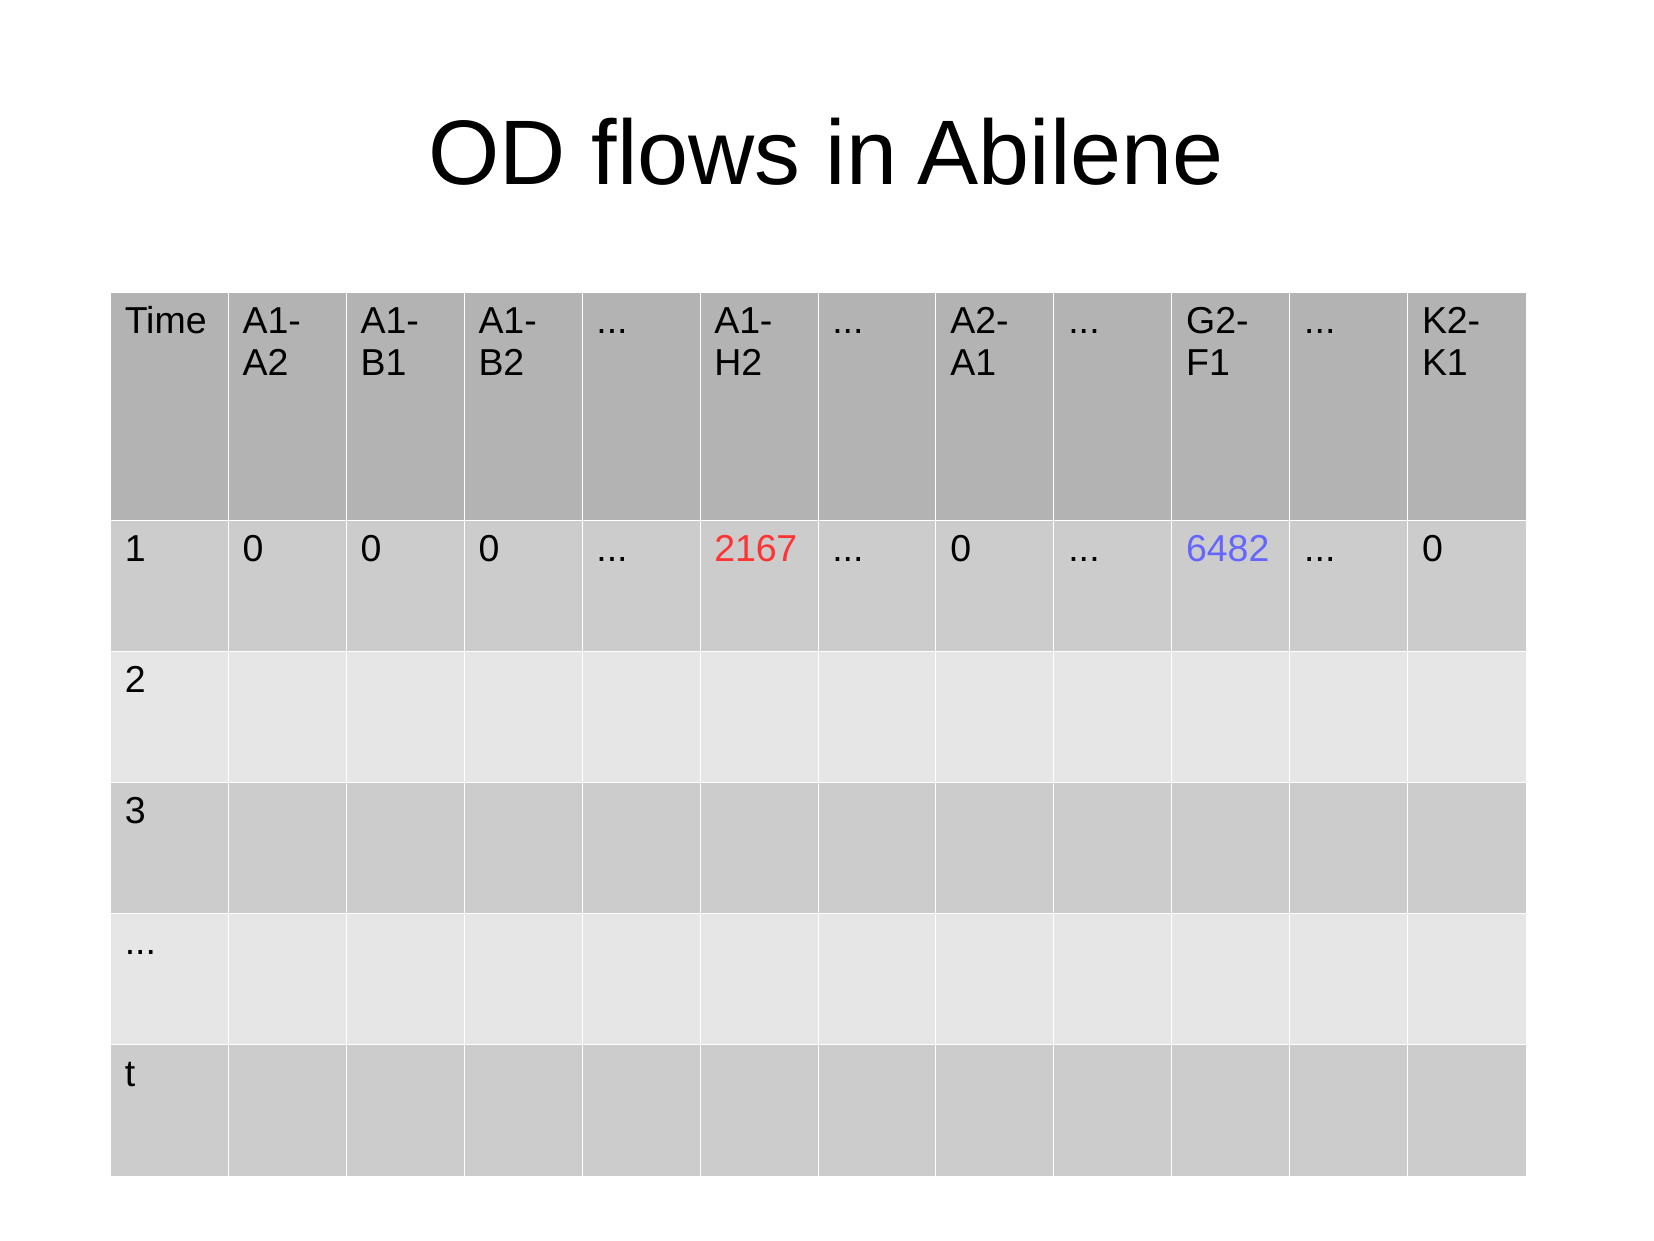

# OD flows in Abilene
| Time | A1-A2 | A1- B1 | A1-B2 | ... | A1-H2 | ... | A2-A1 | ... | G2-F1 | ... | K2-K1 |
| --- | --- | --- | --- | --- | --- | --- | --- | --- | --- | --- | --- |
| 1 | 0 | 0 | 0 | ... | 2167 | ... | 0 | ... | 6482 | ... | 0 |
| 2 | | | | | | | | | | | |
| 3 | | | | | | | | | | | |
| ... | | | | | | | | | | | |
| t | | | | | | | | | | | |